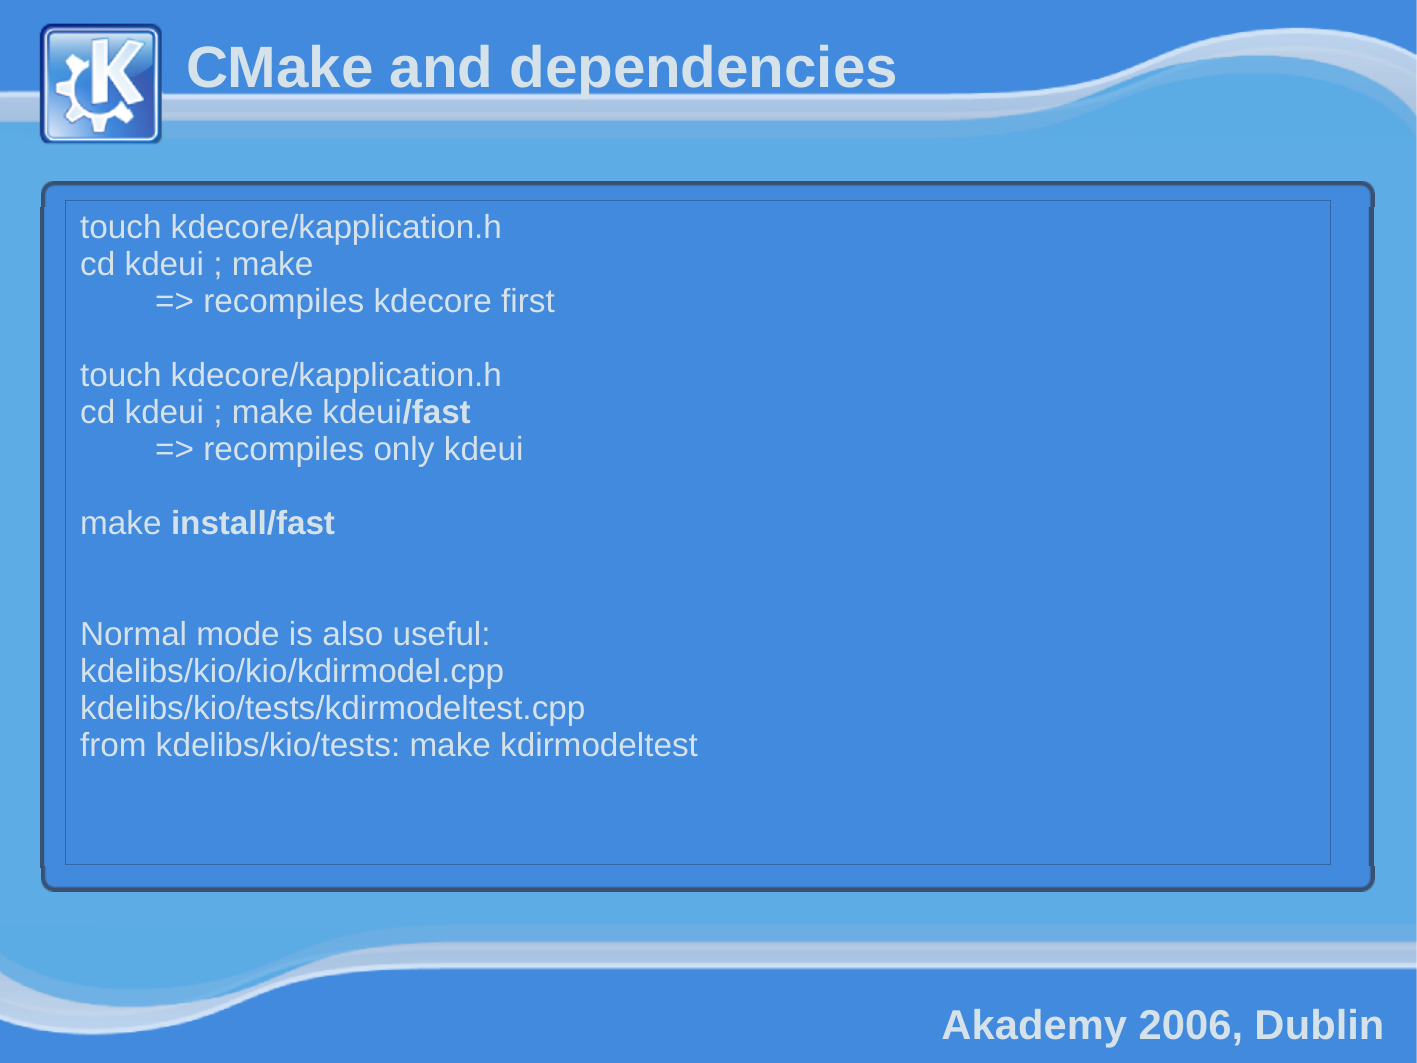

CMake and dependencies
touch kdecore/kapplication.h
cd kdeui ; make
	=> recompiles kdecore first
touch kdecore/kapplication.h
cd kdeui ; make kdeui/fast
	=> recompiles only kdeui
make install/fast
Normal mode is also useful:
kdelibs/kio/kio/kdirmodel.cpp
kdelibs/kio/tests/kdirmodeltest.cpp
from kdelibs/kio/tests: make kdirmodeltest